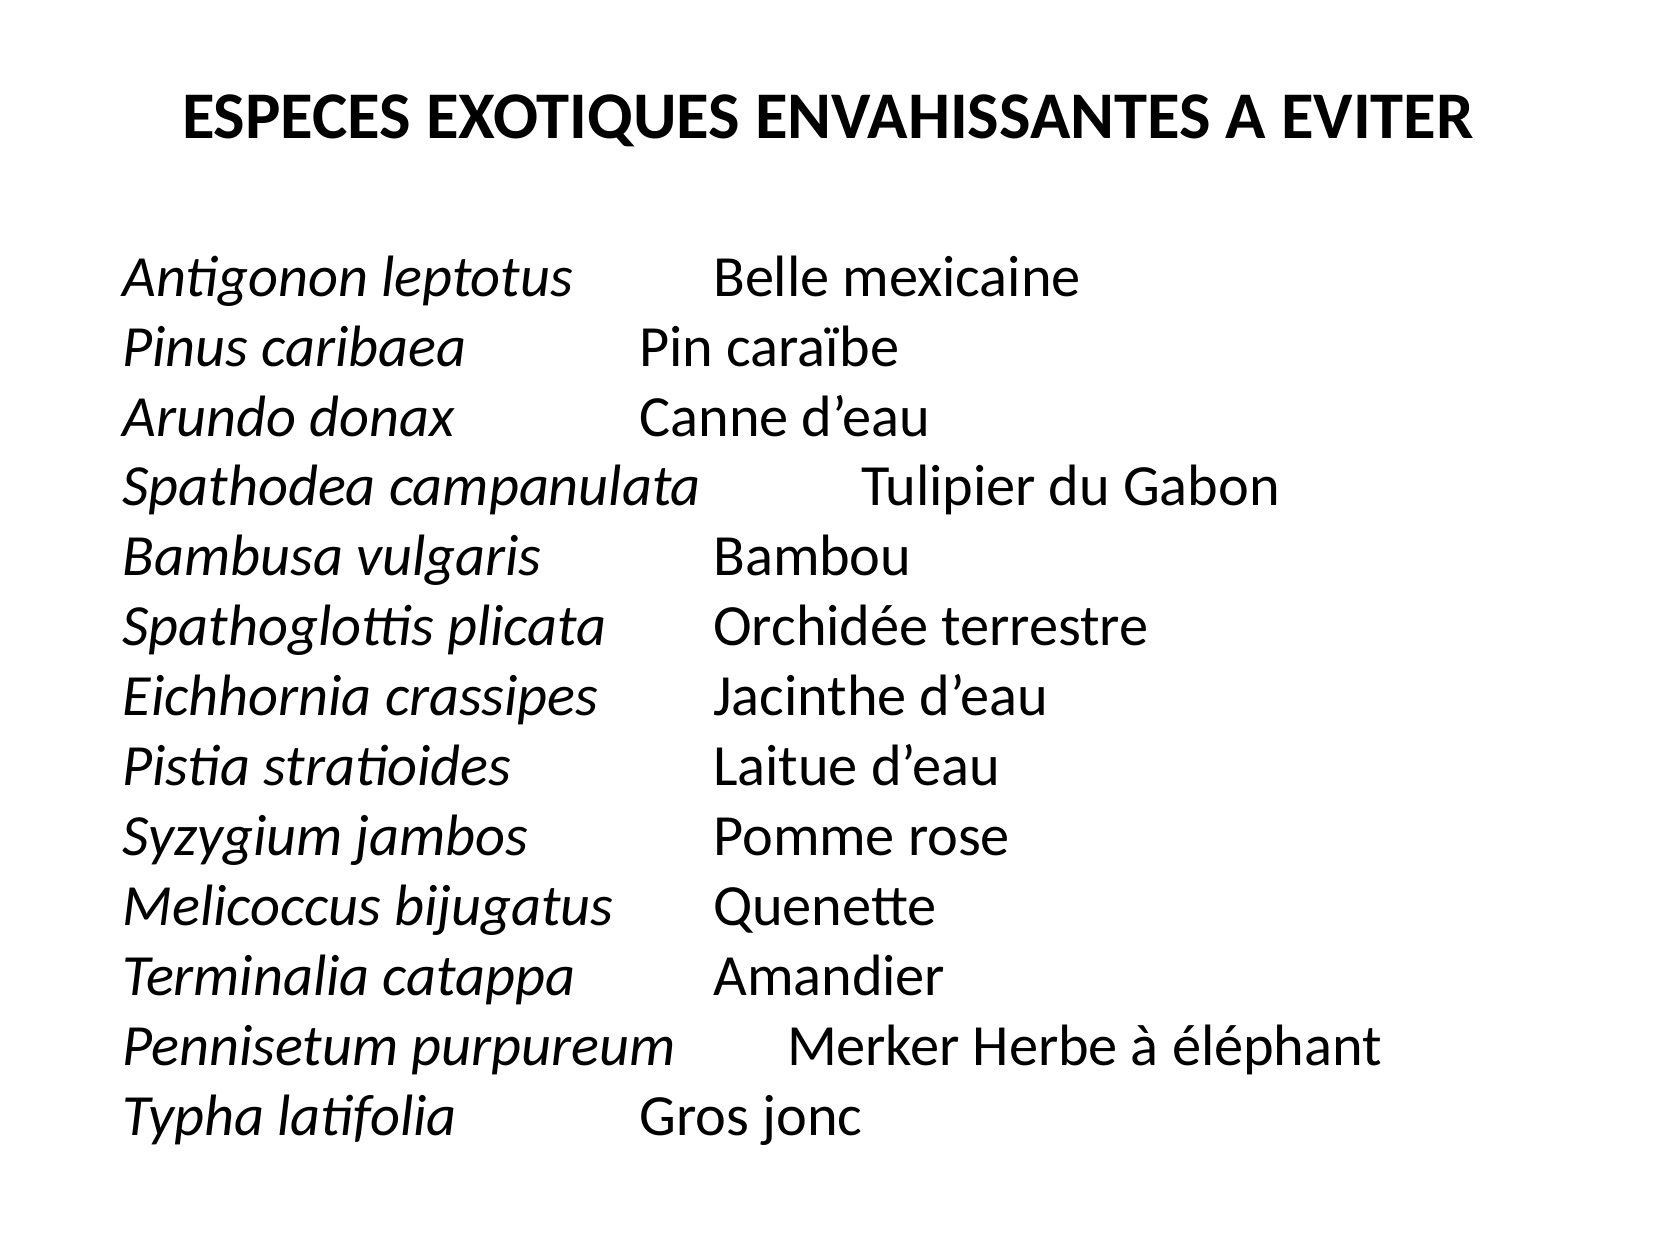

ESPECES EXOTIQUES ENVAHISSANTES A EVITER
Antigonon leptotus		Belle mexicaine
Pinus caribaea 			Pin caraïbe
Arundo donax 			Canne d’eau
Spathodea campanulata 		Tulipier du Gabon
Bambusa vulgaris 			Bambou
Spathoglottis plicata 		Orchidée terrestre
Eichhornia crassipes 		Jacinthe d’eau
Pistia stratioides			Laitue d’eau
Syzygium jambos 			Pomme rose
Melicoccus bijugatus 		Quenette
Terminalia catappa 		Amandier
Pennisetum purpureum		Merker Herbe à éléphant
Typha latifolia 			Gros jonc